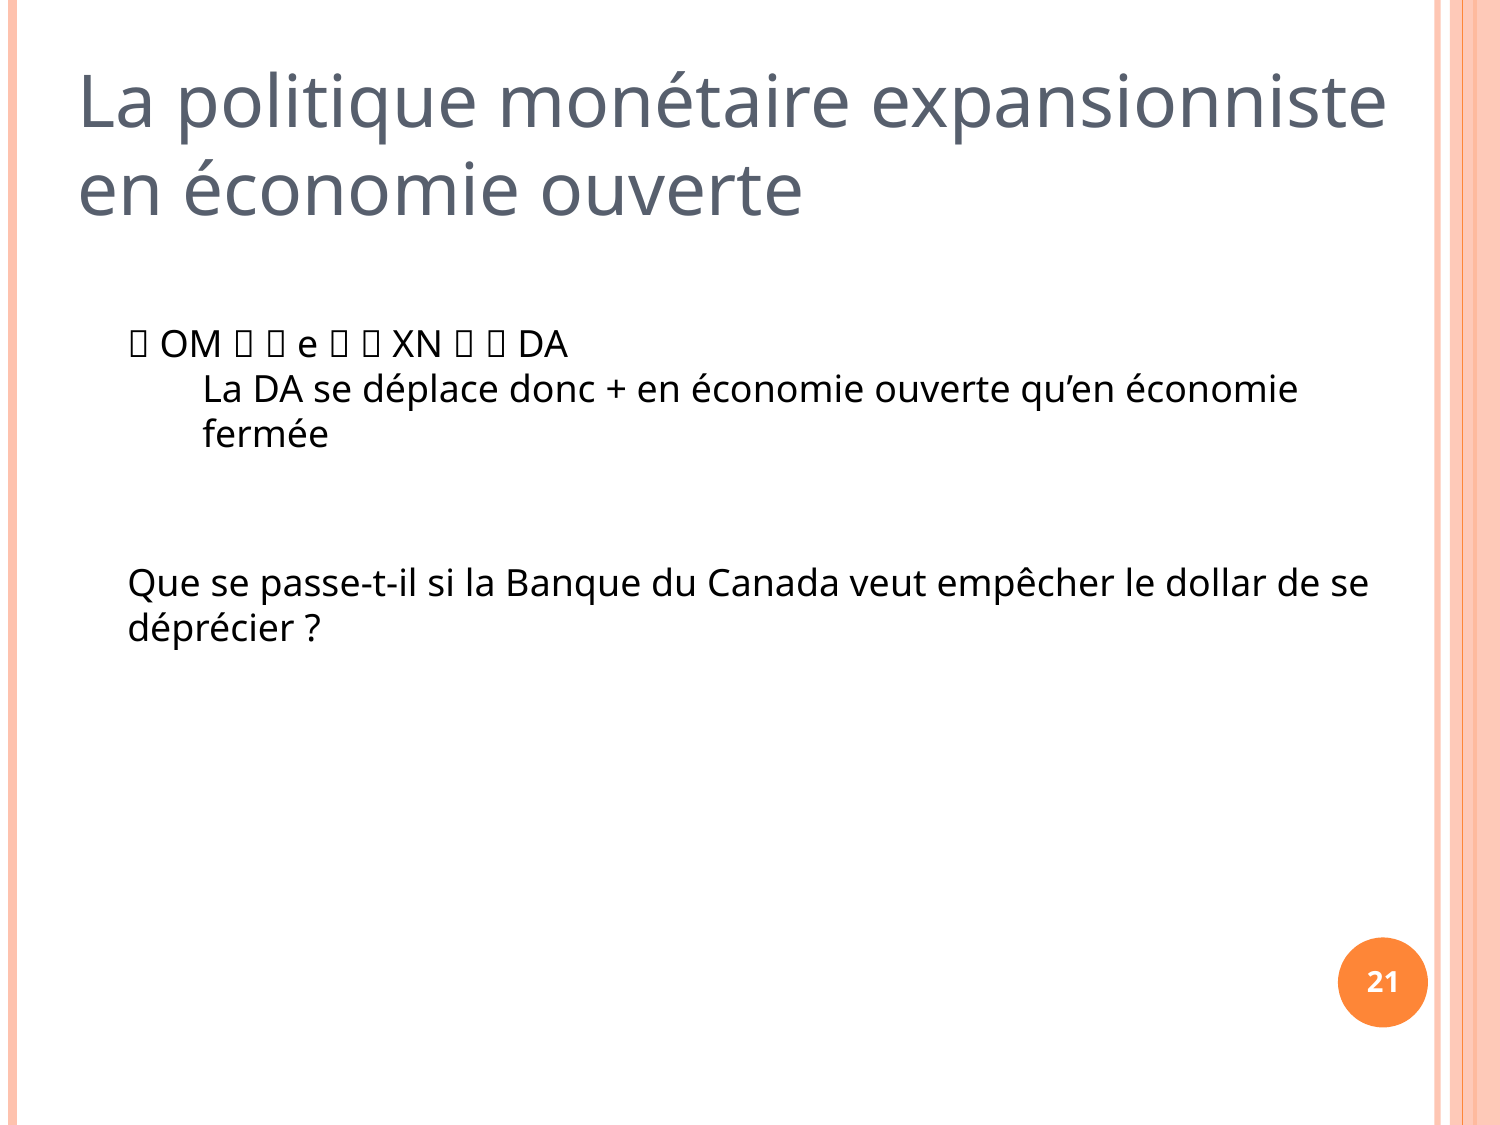

# La politique monétaire expansionniste en économie ouverte
 OM   e   XN   DA
La DA se déplace donc + en économie ouverte qu’en économie fermée
Que se passe-t-il si la Banque du Canada veut empêcher le dollar de se déprécier ?